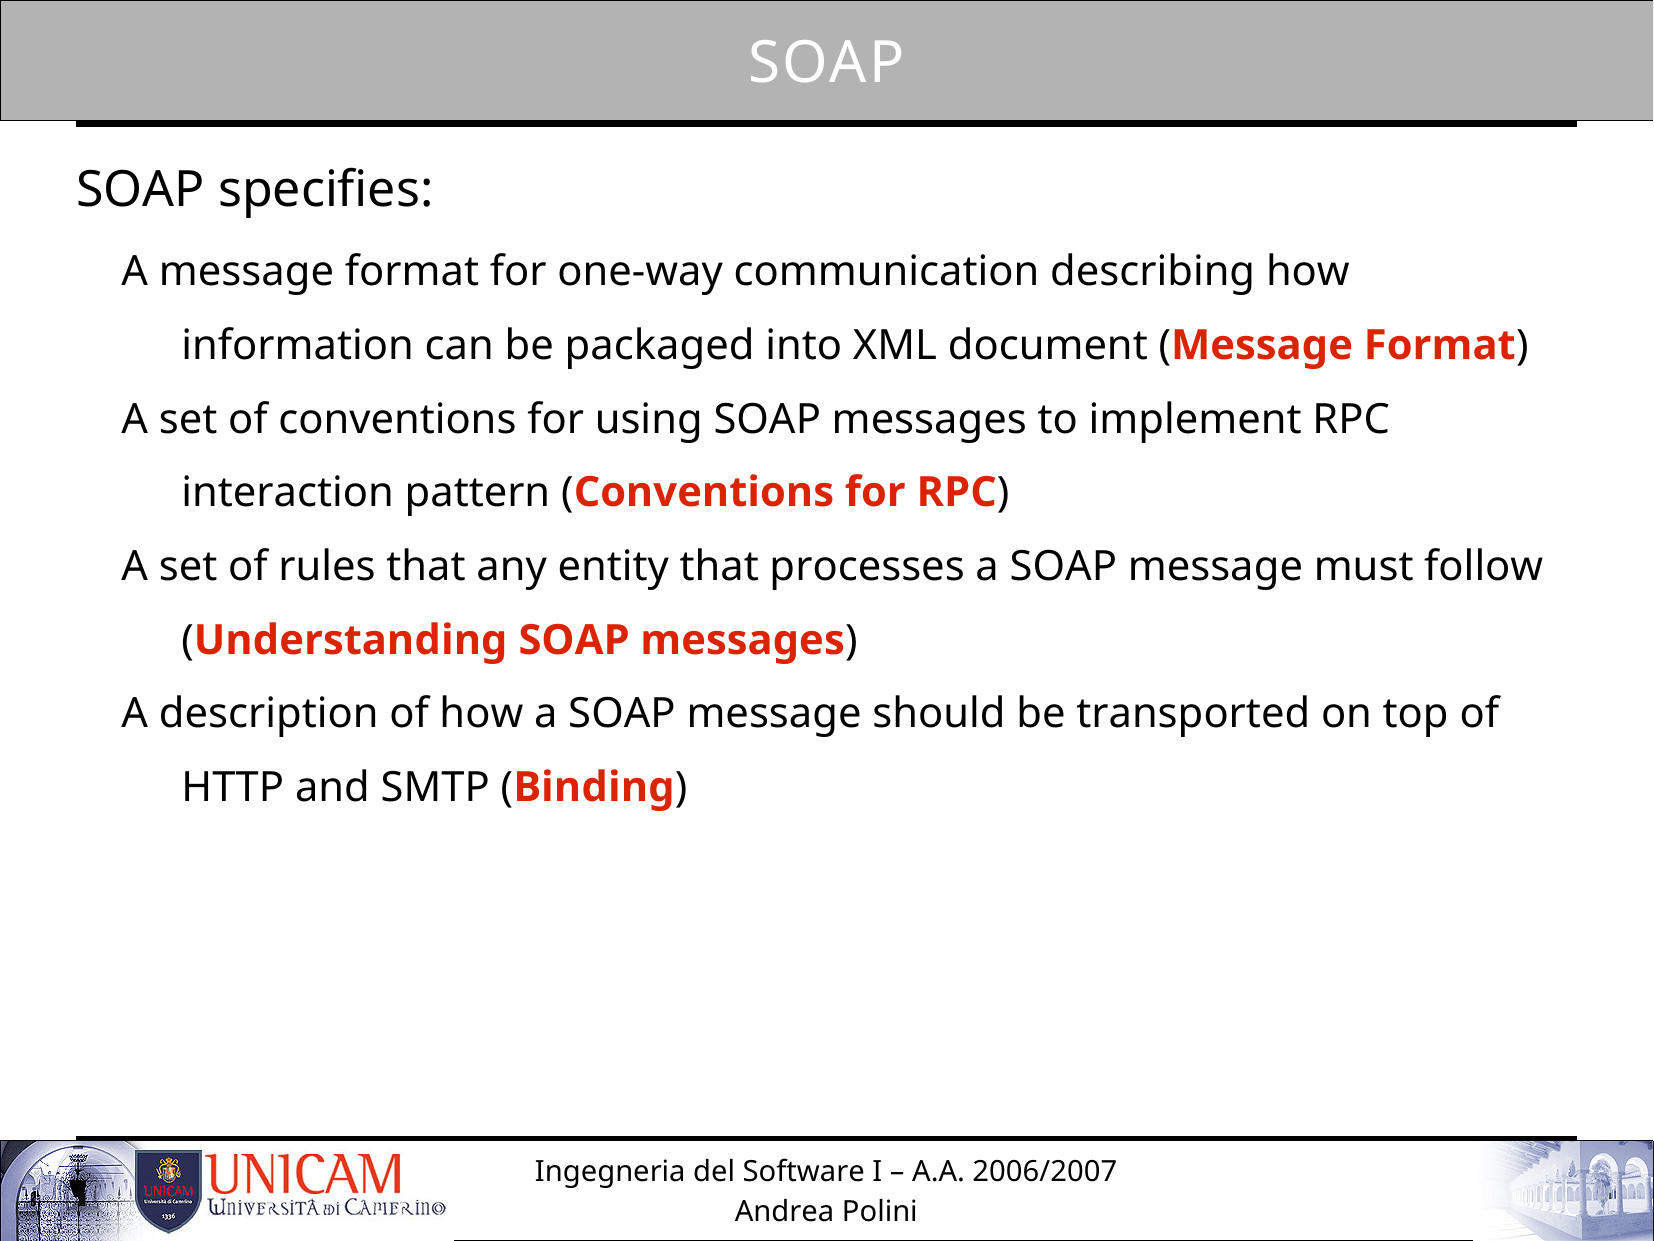

# SOAP
SOAP specifies:
A message format for one-way communication describing how information can be packaged into XML document (Message Format)
A set of conventions for using SOAP messages to implement RPC interaction pattern (Conventions for RPC)
A set of rules that any entity that processes a SOAP message must follow (Understanding SOAP messages)
A description of how a SOAP message should be transported on top of HTTP and SMTP (Binding)